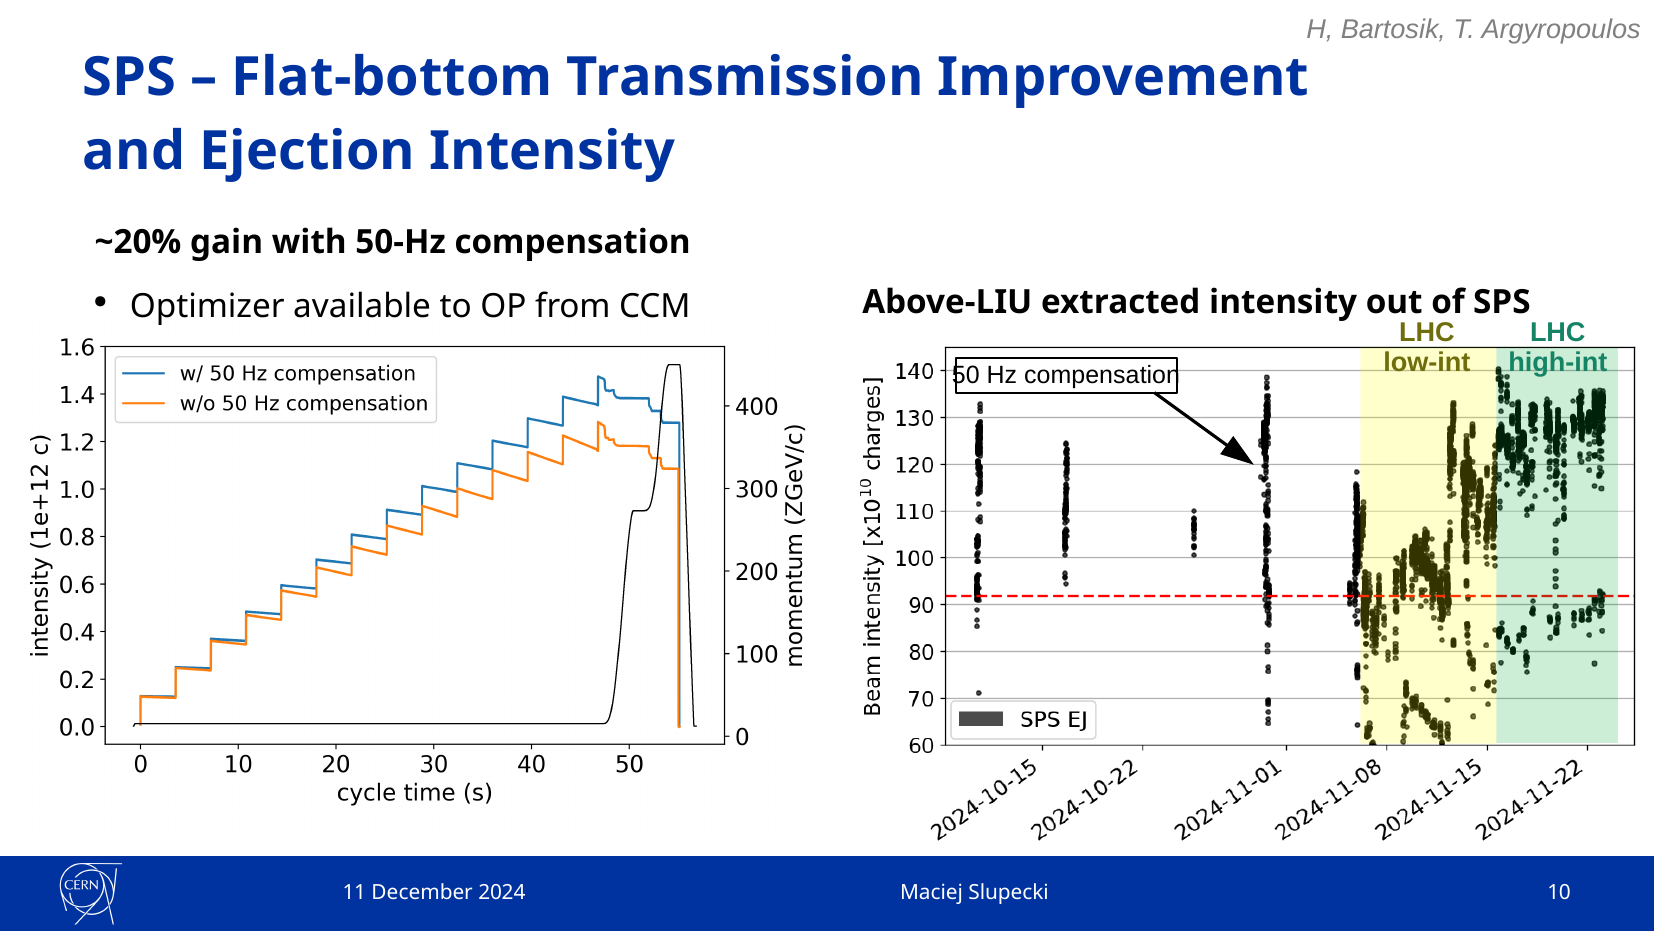

H, Bartosik, T. Argyropoulos
# SPS – Flat-bottom Transmission Improvement and Ejection Intensity
~20% gain with 50-Hz compensation
Optimizer available to OP from CCM
Above-LIU extracted intensity out of SPS
LHC
low-int
LHC
high-int
50 Hz compensation
Presenter | Presentation Title
10